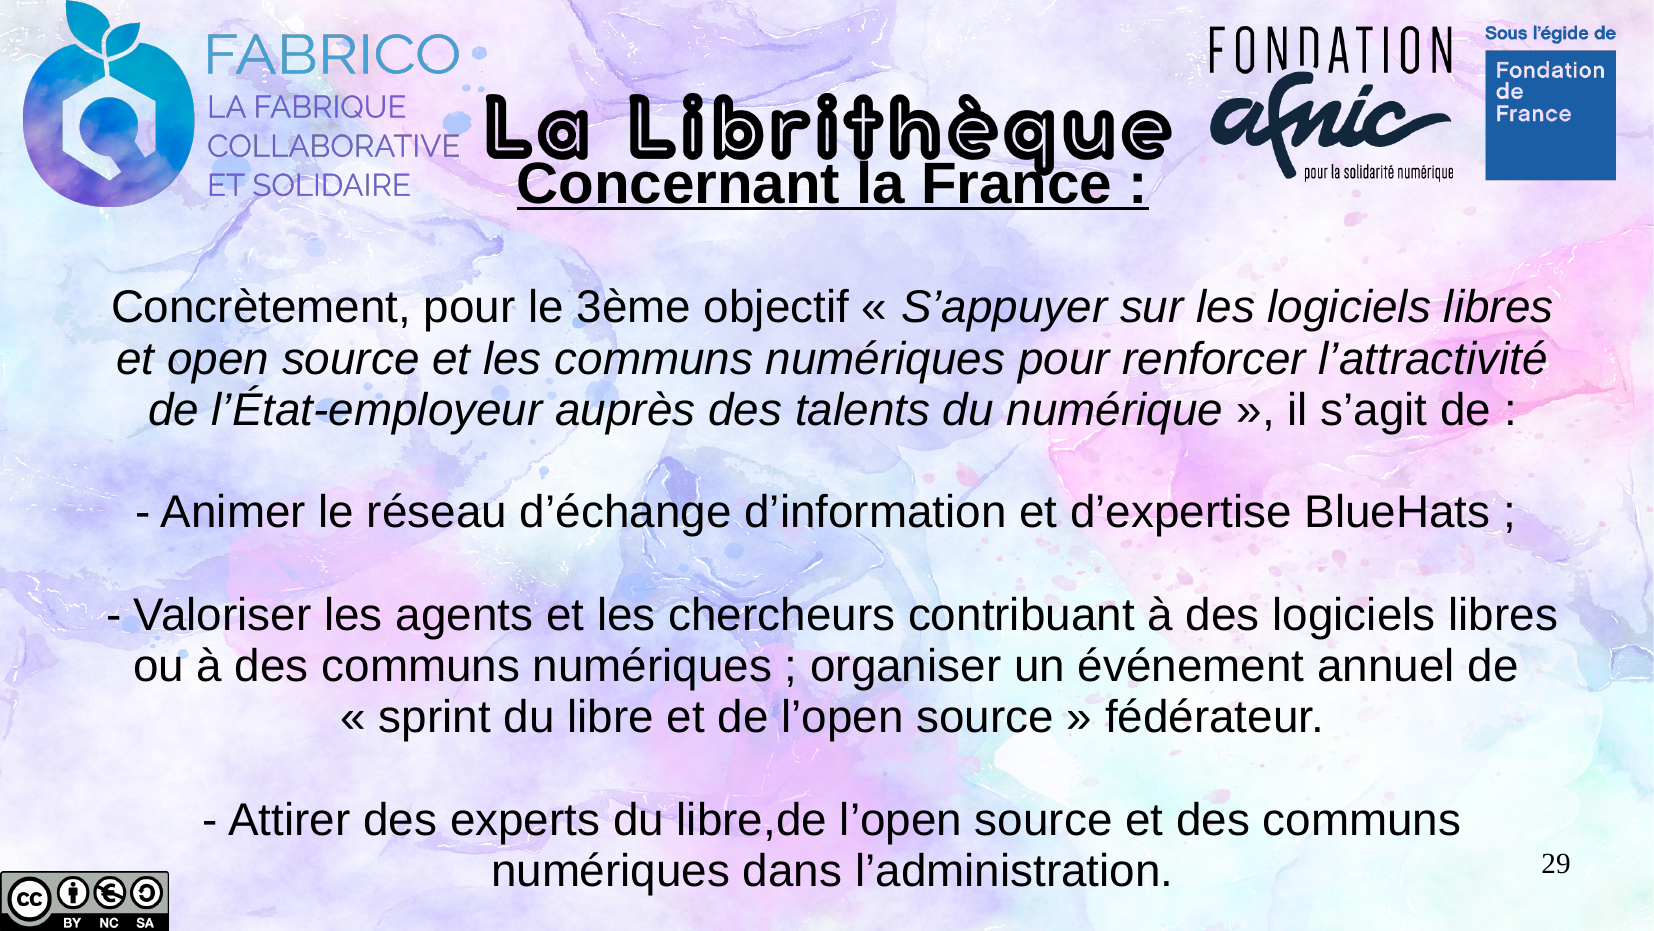

# Concernant la France :
Concrètement, pour le 3ème objectif « S’appuyer sur les logiciels libres et open source et les communs numériques pour renforcer l’attractivité de l’État-employeur auprès des talents du numérique », il s’agit de :
- Animer le réseau d’échange d’information et d’expertise BlueHats ;
- Valoriser les agents et les chercheurs contribuant à des logiciels libres ou à des communs numériques ; organiser un événement annuel de
« sprint du libre et de l’open source » fédérateur.
- Attirer des experts du libre,de l’open source et des communs numériques dans l’administration.
29